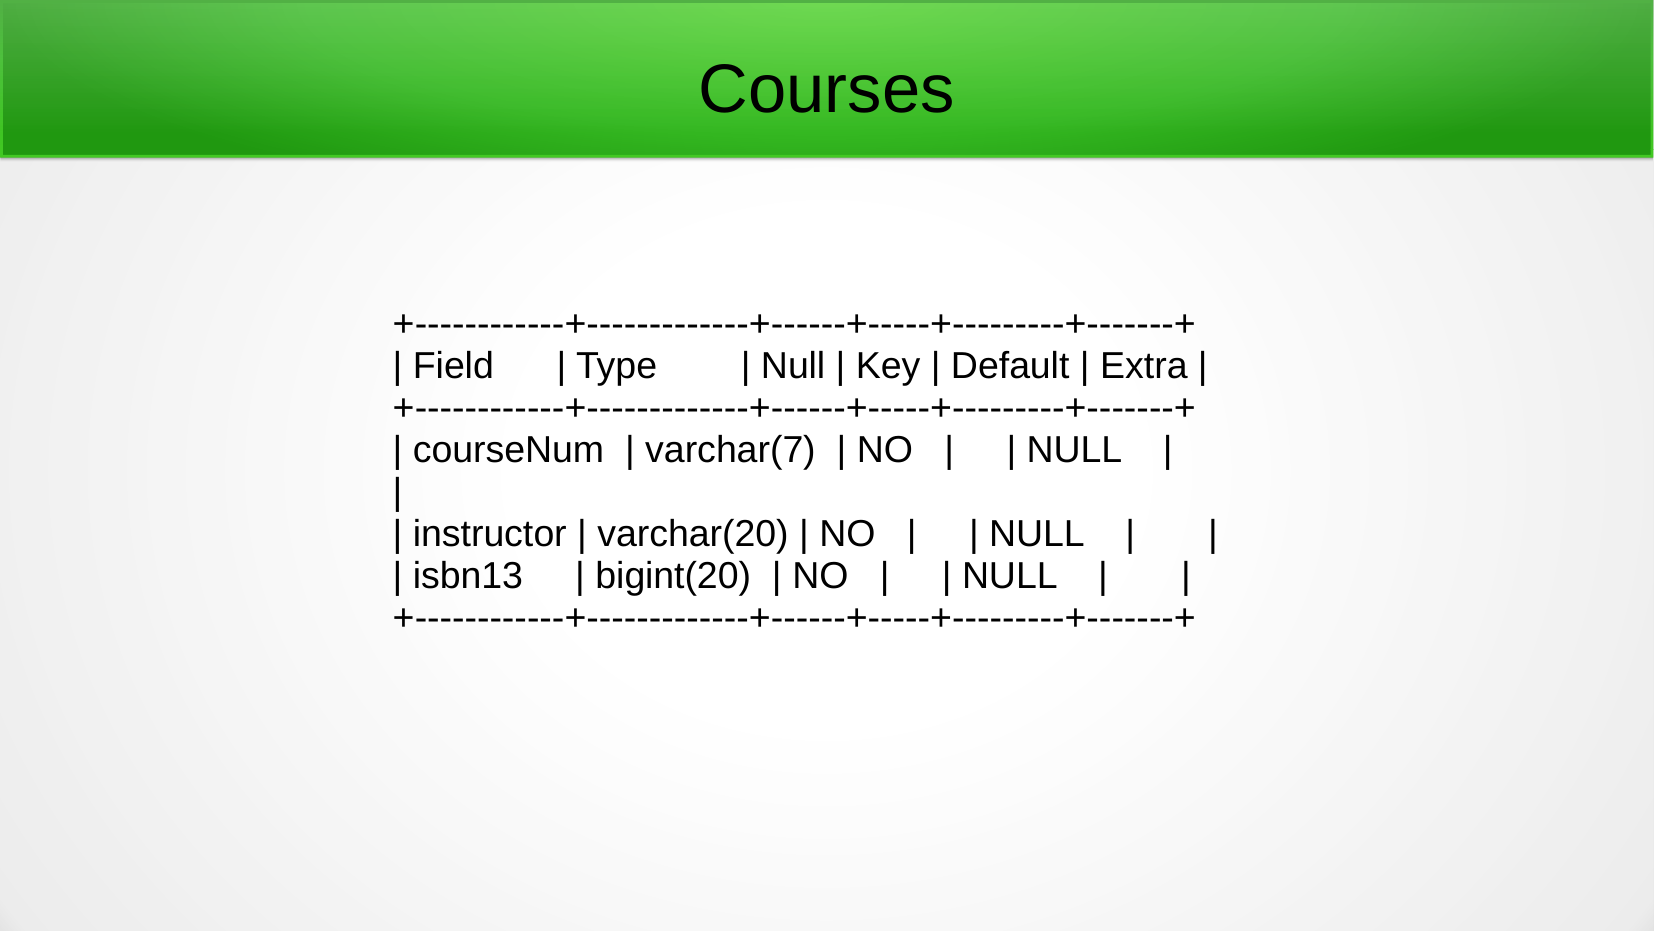

# Courses
+------------+-------------+------+-----+---------+-------+
| Field | Type | Null | Key | Default | Extra |
+------------+-------------+------+-----+---------+-------+
| courseNum | varchar(7) | NO | | NULL | |
| instructor | varchar(20) | NO | | NULL | |
| isbn13 | bigint(20) | NO | | NULL | |
+------------+-------------+------+-----+---------+-------+